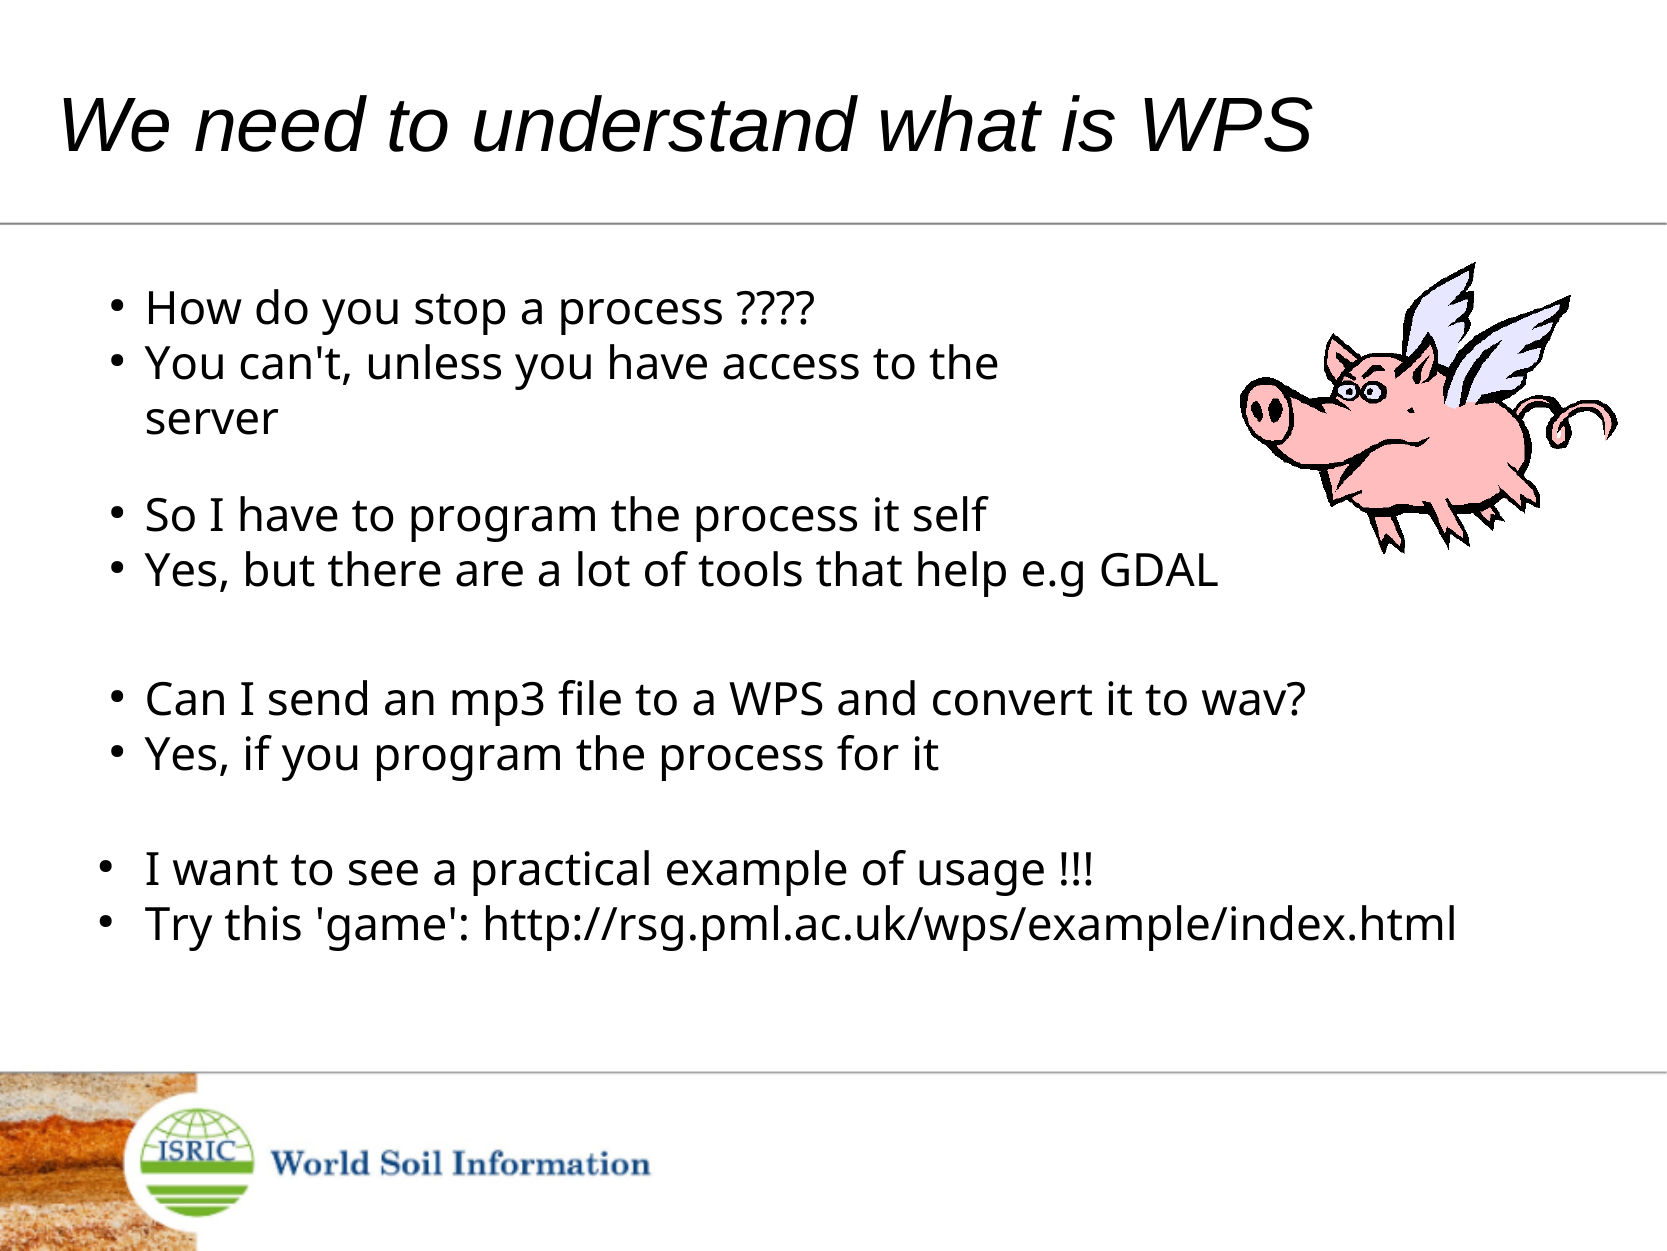

We need to understand what is WPS
How do you stop a process ????
You can't, unless you have access to the server
So I have to program the process it self
Yes, but there are a lot of tools that help e.g GDAL
Can I send an mp3 file to a WPS and convert it to wav?
Yes, if you program the process for it
 I want to see a practical example of usage !!!
 Try this 'game': http://rsg.pml.ac.uk/wps/example/index.html
#